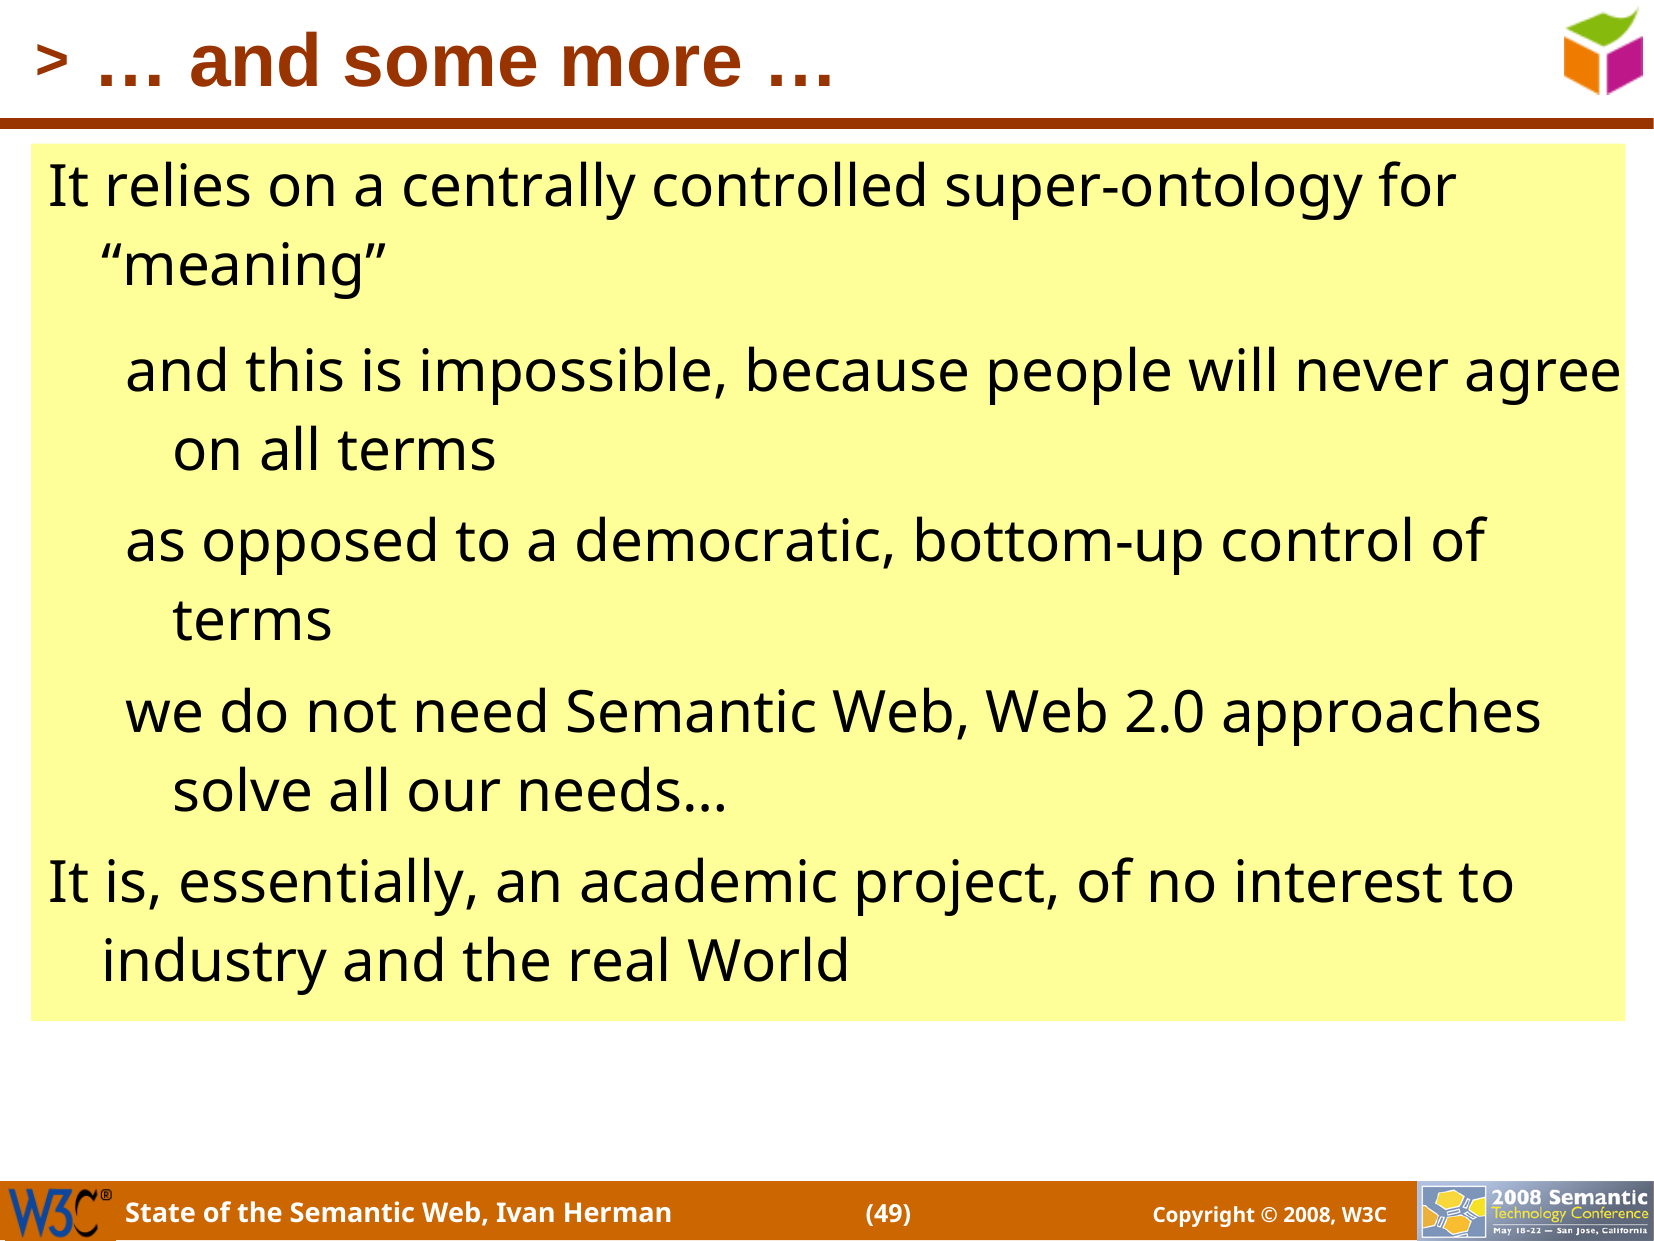

# … and some more …
It relies on a centrally controlled super-ontology for “meaning”
and this is impossible, because people will never agree on all terms
as opposed to a democratic, bottom-up control of terms
we do not need Semantic Web, Web 2.0 approaches solve all our needs…
It is, essentially, an academic project, of no interest to industry and the real World